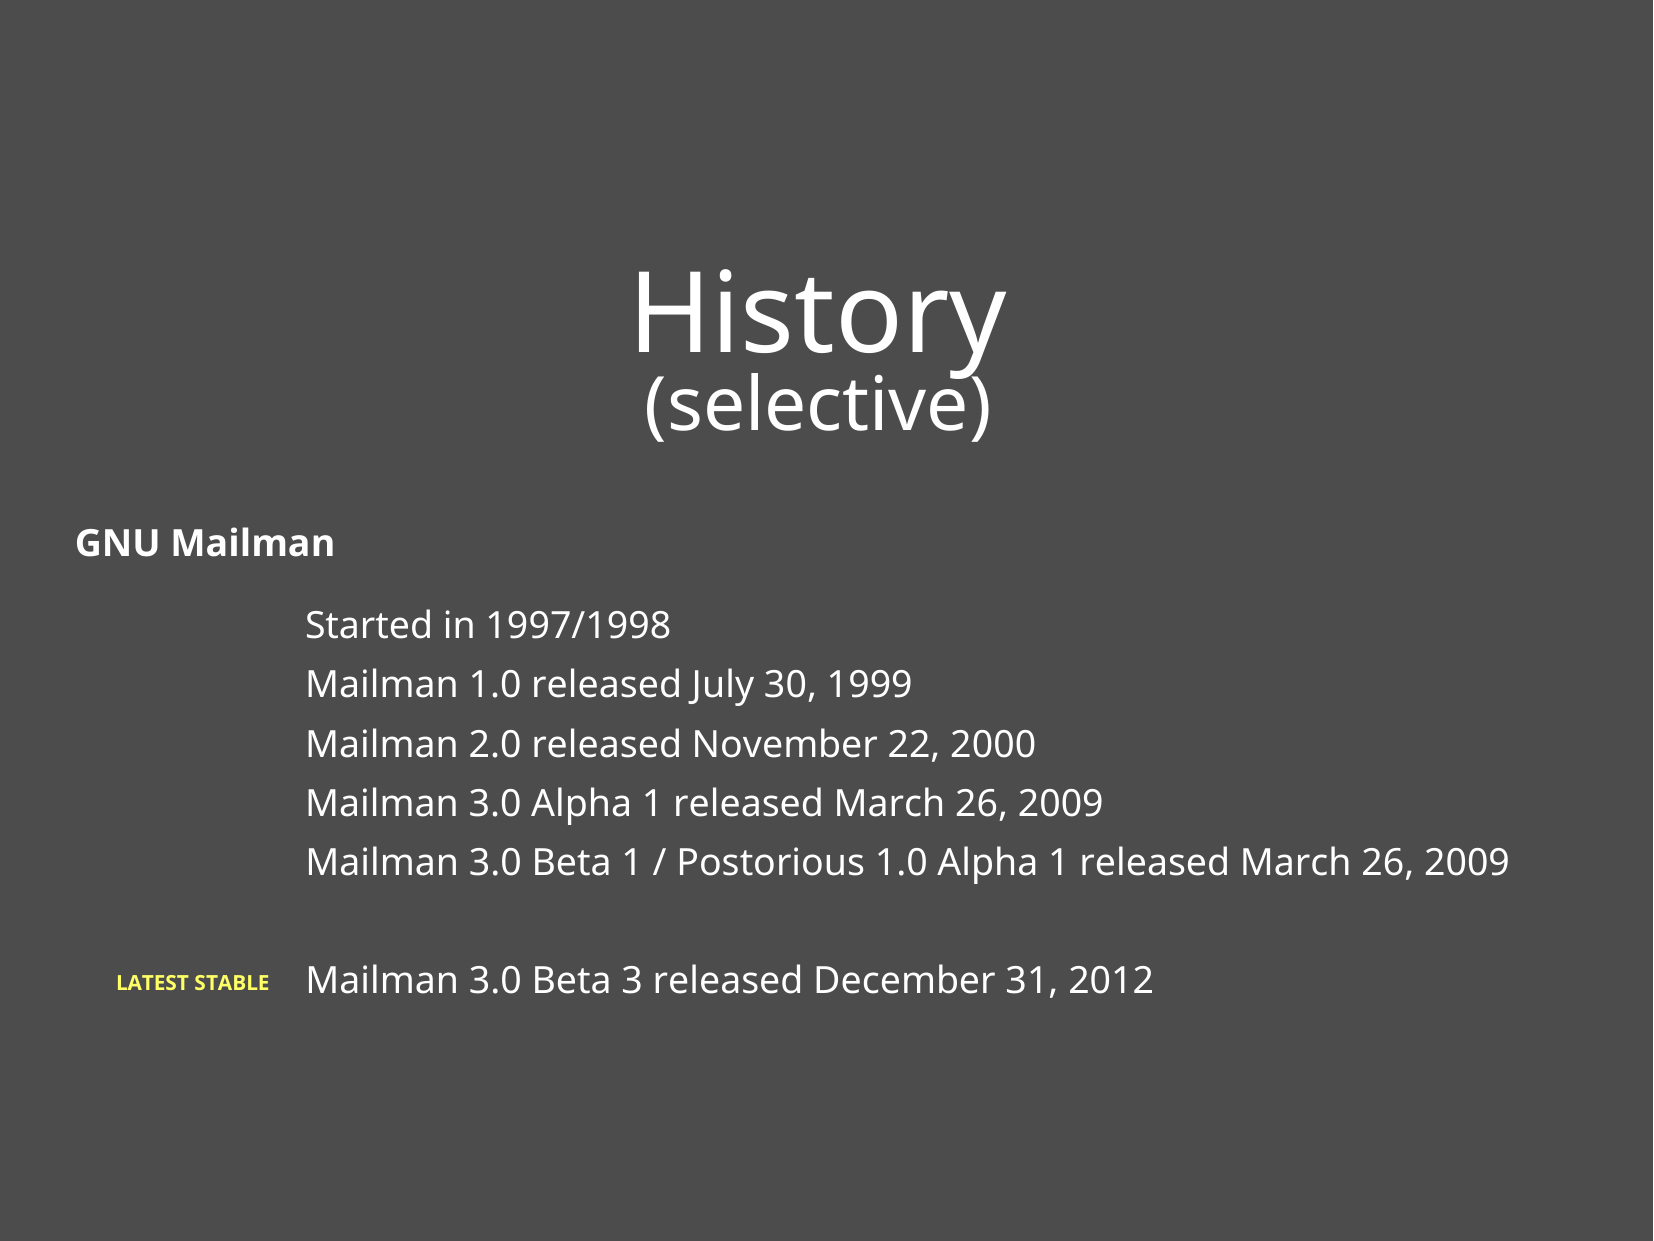

History
(selective)
# GNU Mailman
Started in 1997/1998
Mailman 1.0 released July 30, 1999
Mailman 2.0 released November 22, 2000
Mailman 3.0 Alpha 1 released March 26, 2009
Mailman 3.0 Beta 1 / Postorious 1.0 Alpha 1 released March 26, 2009
Mailman 3.0 Beta 3 released December 31, 2012
LATEST STABLE
Hyperkitty sprint at PyCon 2012 – March 12-15, 2012